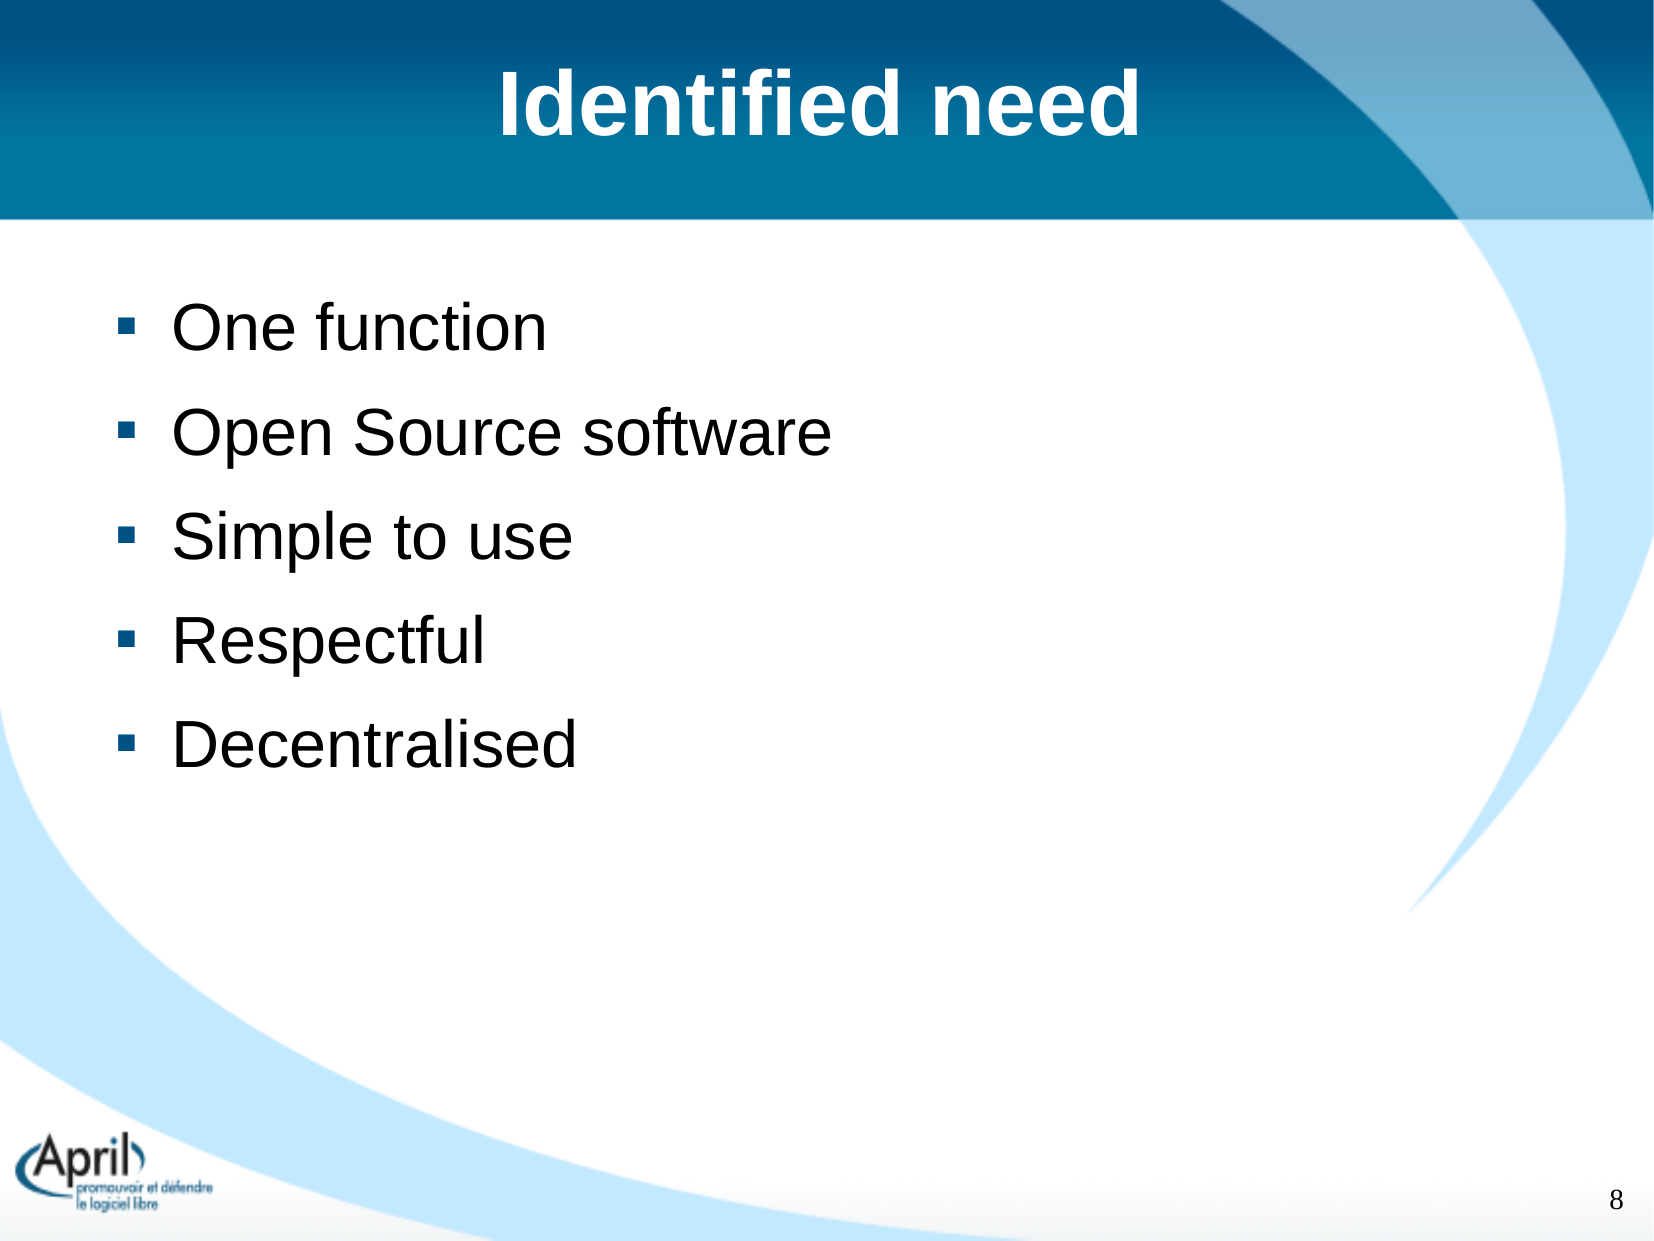

# Identified need
One function
Open Source software
Simple to use
Respectful
Decentralised
8